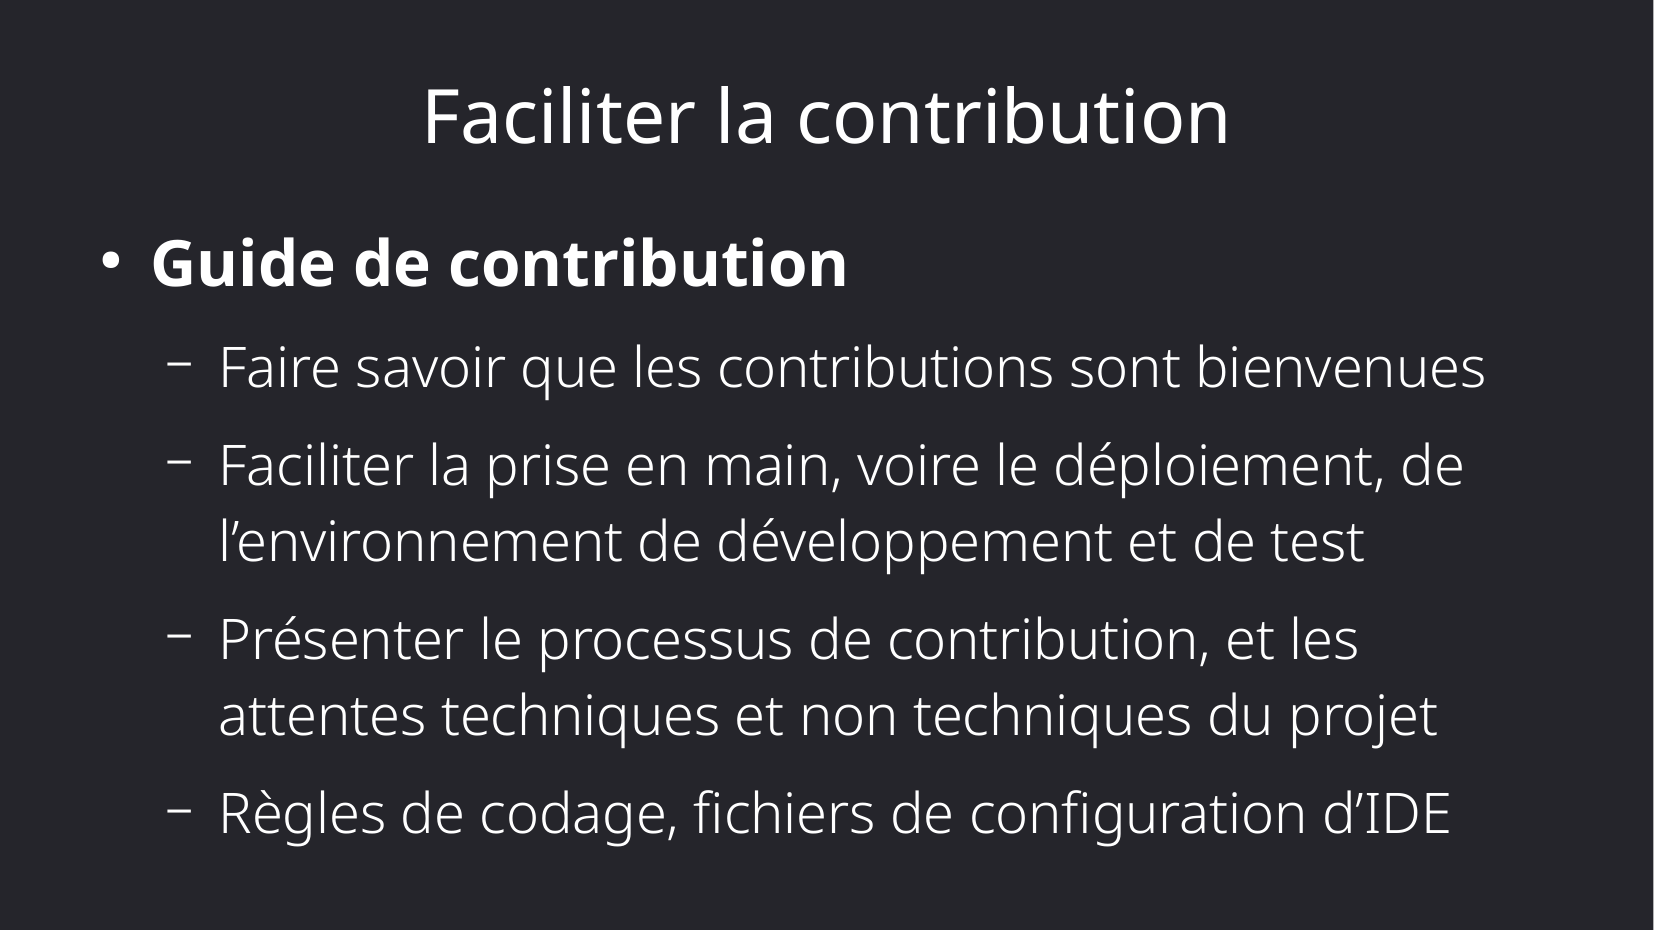

Faciliter la contribution
# Guide de contribution
Faire savoir que les contributions sont bienvenues
Faciliter la prise en main, voire le déploiement, de l’environnement de développement et de test
Présenter le processus de contribution, et les attentes techniques et non techniques du projet
Règles de codage, fichiers de configuration d’IDE